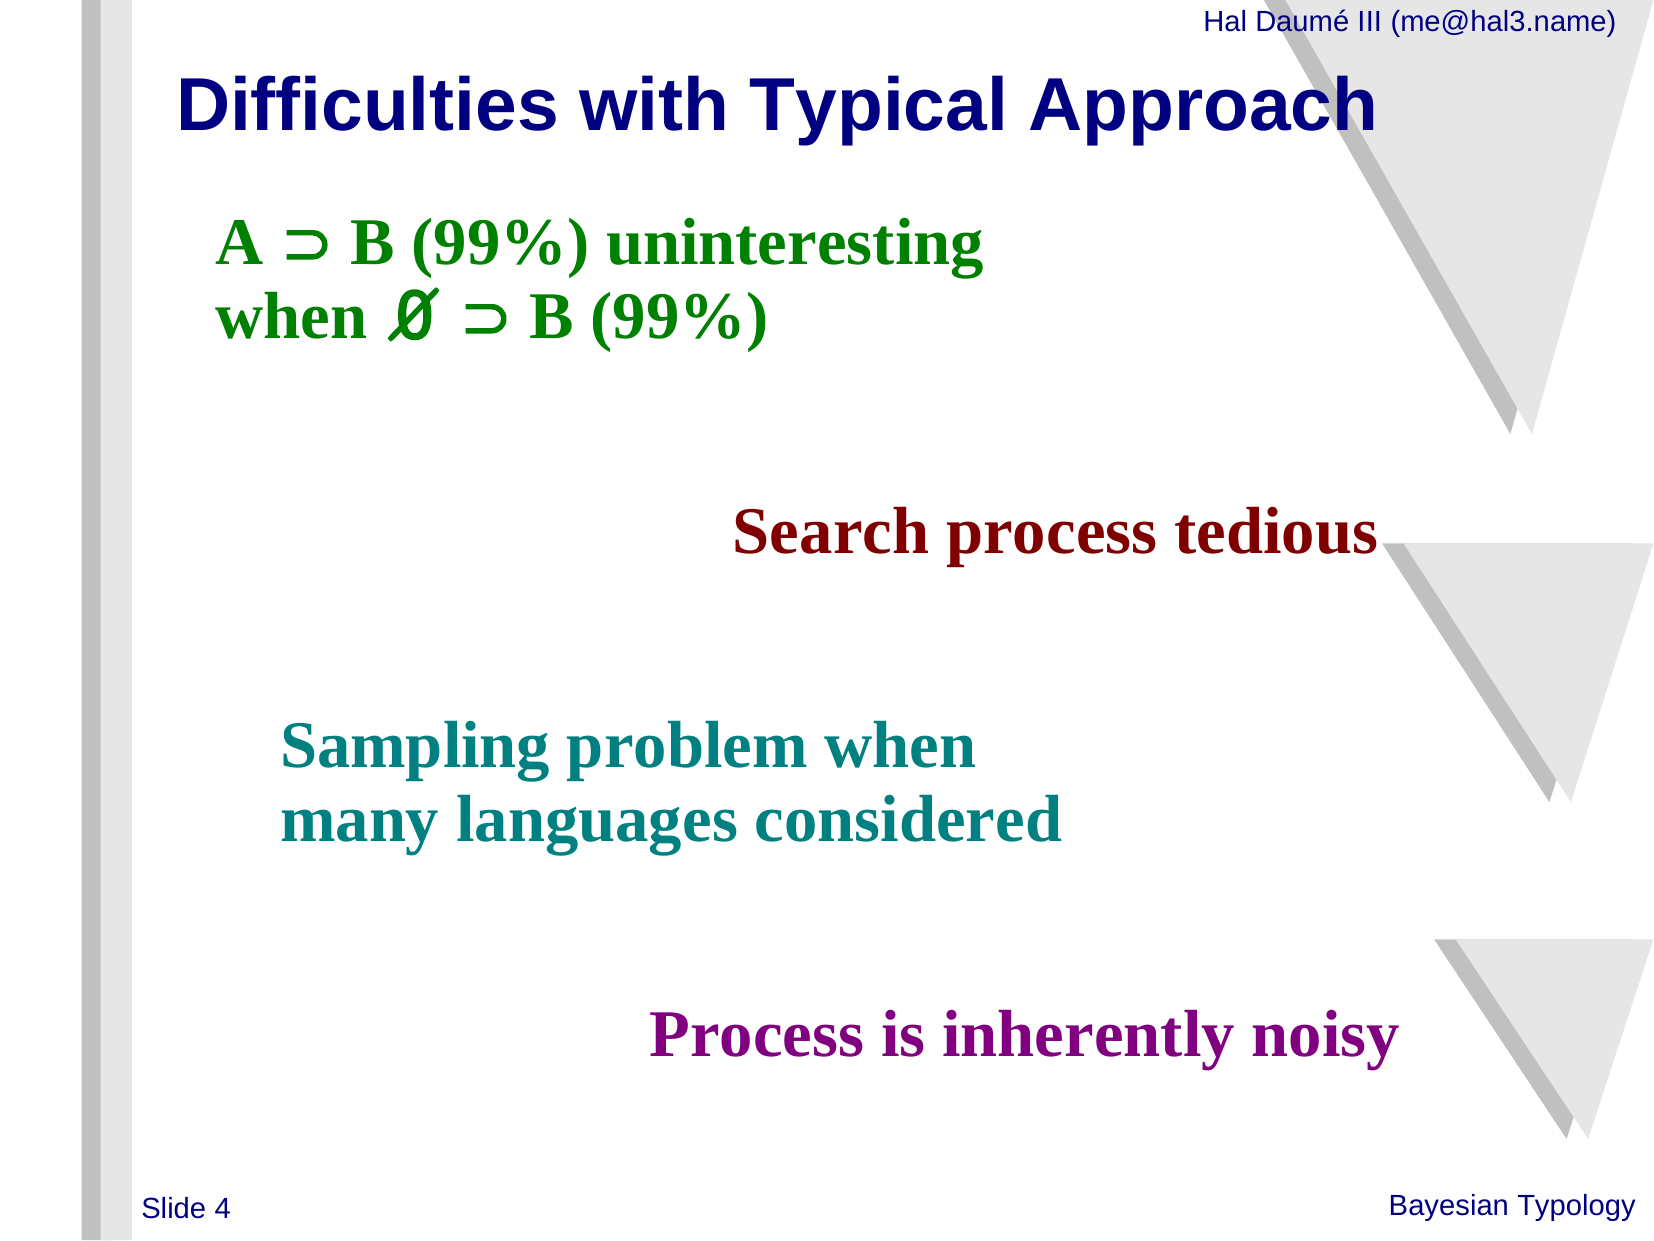

# Difficulties with Typical Approach
A ⊃ B (99%) uninteresting when ∅ ⊃ B (99%)
Search process tedious
Sampling problem when
many languages considered
Process is inherently noisy